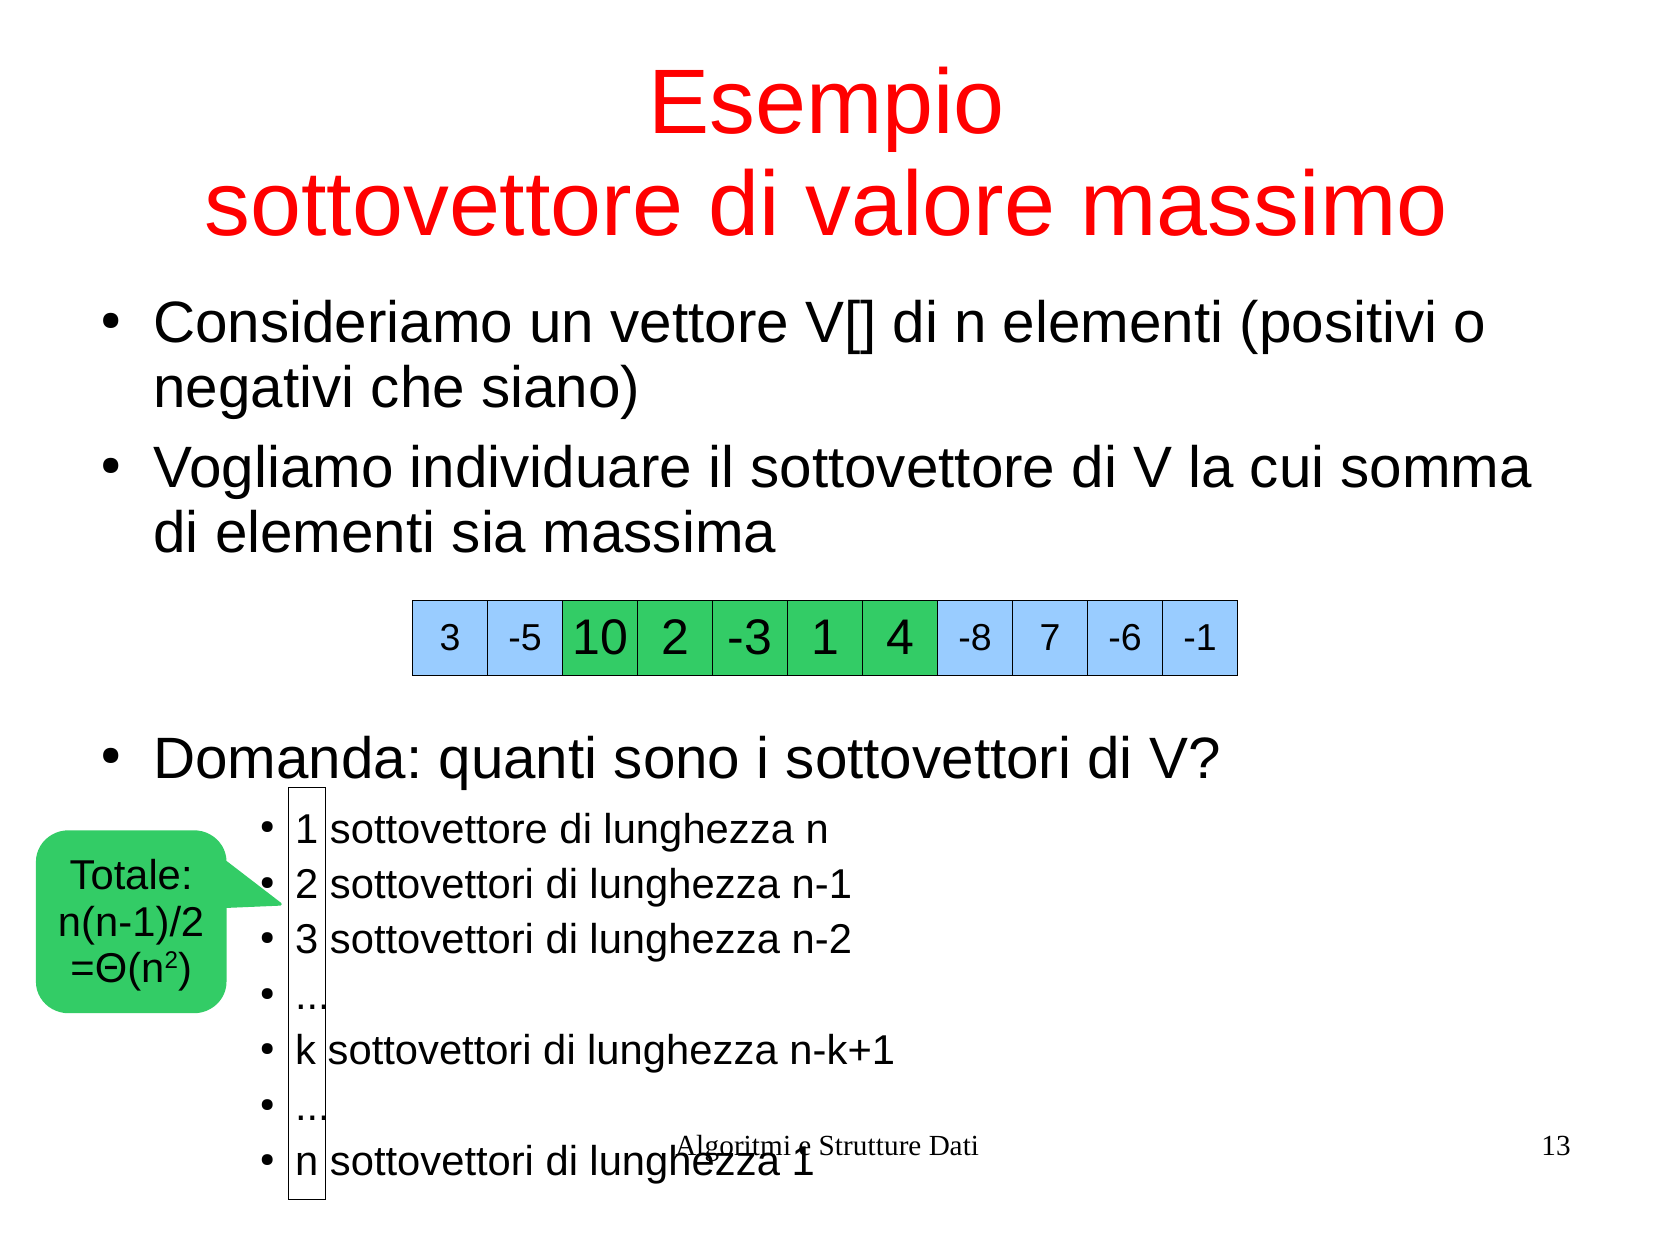

# Esempio sottovettore di valore massimo
Consideriamo un vettore V[] di n elementi (positivi o negativi che siano)
Vogliamo individuare il sottovettore di V la cui somma di elementi sia massima
Domanda: quanti sono i sottovettori di V?
1 sottovettore di lunghezza n
2 sottovettori di lunghezza n-1
3 sottovettori di lunghezza n-2
...
k sottovettori di lunghezza n-k+1
...
n sottovettori di lunghezza 1
3
-5
10
2
-3
1
4
-8
7
-6
-1
Totale:
n(n-1)/2
=Θ(n2)
Algoritmi e Strutture Dati
13